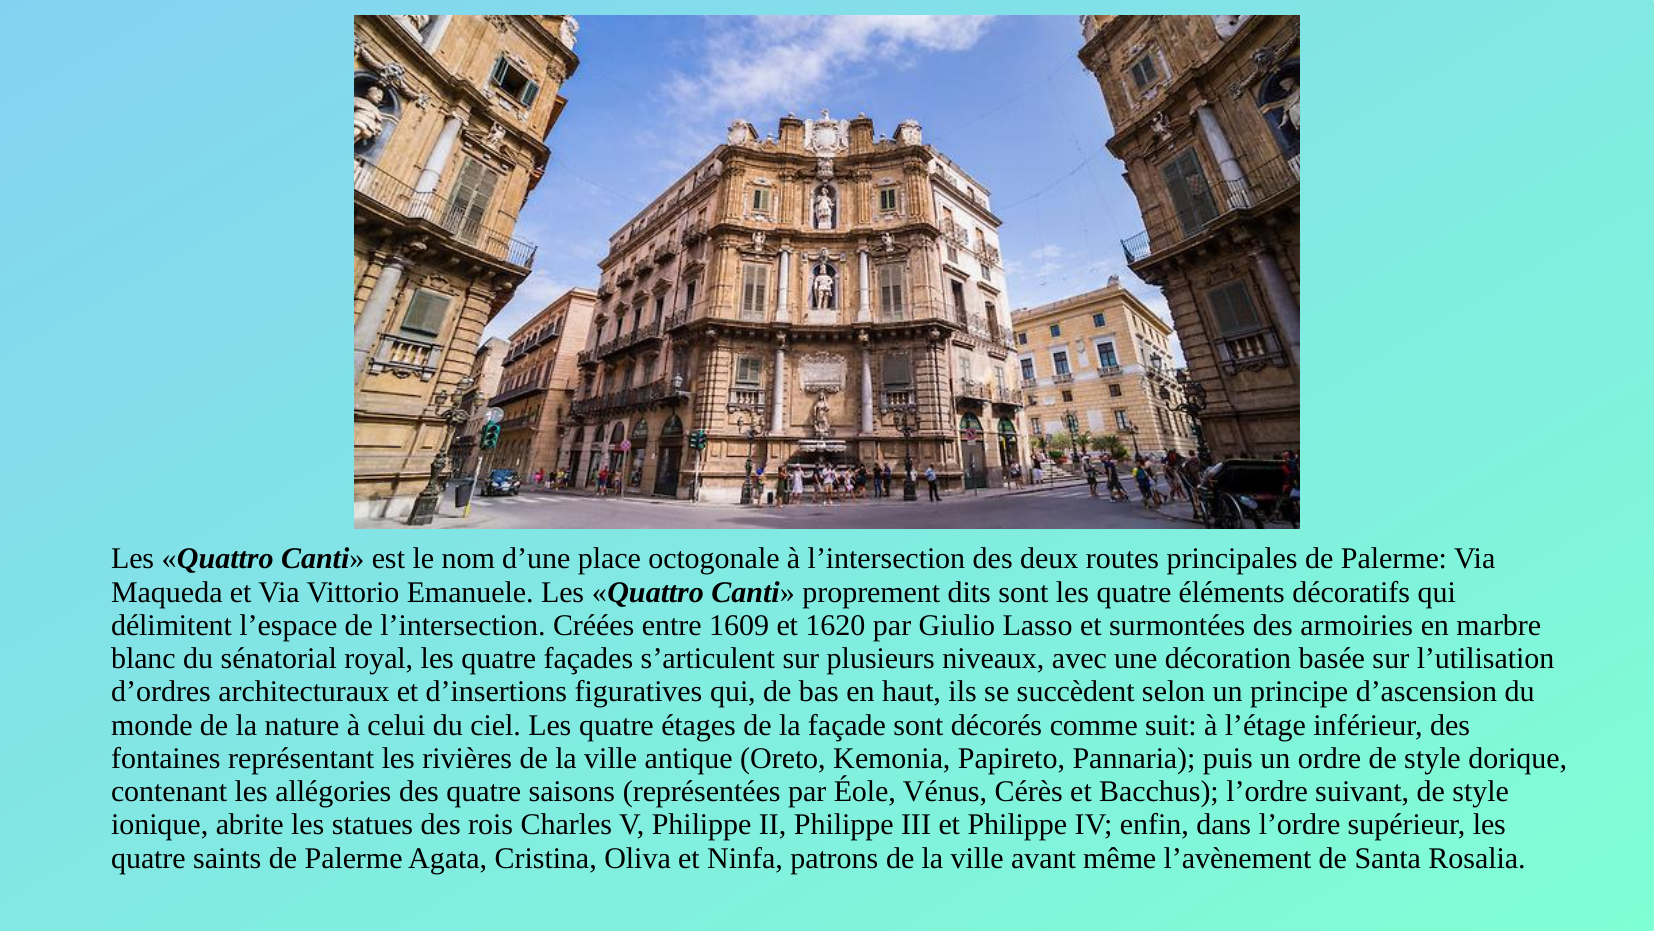

# Les «Quattro Canti» est le nom d’une place octogonale à l’intersection des deux routes principales de Palerme: Via Maqueda et Via Vittorio Emanuele. Les «Quattro Canti» proprement dits sont les quatre éléments décoratifs qui délimitent l’espace de l’intersection. Créées entre 1609 et 1620 par Giulio Lasso et surmontées des armoiries en marbre blanc du sénatorial royal, les quatre façades s’articulent sur plusieurs niveaux, avec une décoration basée sur l’utilisation d’ordres architecturaux et d’insertions figuratives qui, de bas en haut, ils se succèdent selon un principe d’ascension du monde de la nature à celui du ciel. Les quatre étages de la façade sont décorés comme suit: à l’étage inférieur, des fontaines représentant les rivières de la ville antique (Oreto, Kemonia, Papireto, Pannaria); puis un ordre de style dorique, contenant les allégories des quatre saisons (représentées par Éole, Vénus, Cérès et Bacchus); l’ordre suivant, de style ionique, abrite les statues des rois Charles V, Philippe II, Philippe III et Philippe IV; enfin, dans l’ordre supérieur, les quatre saints de Palerme Agata, Cristina, Oliva et Ninfa, patrons de la ville avant même l’avènement de Santa Rosalia.